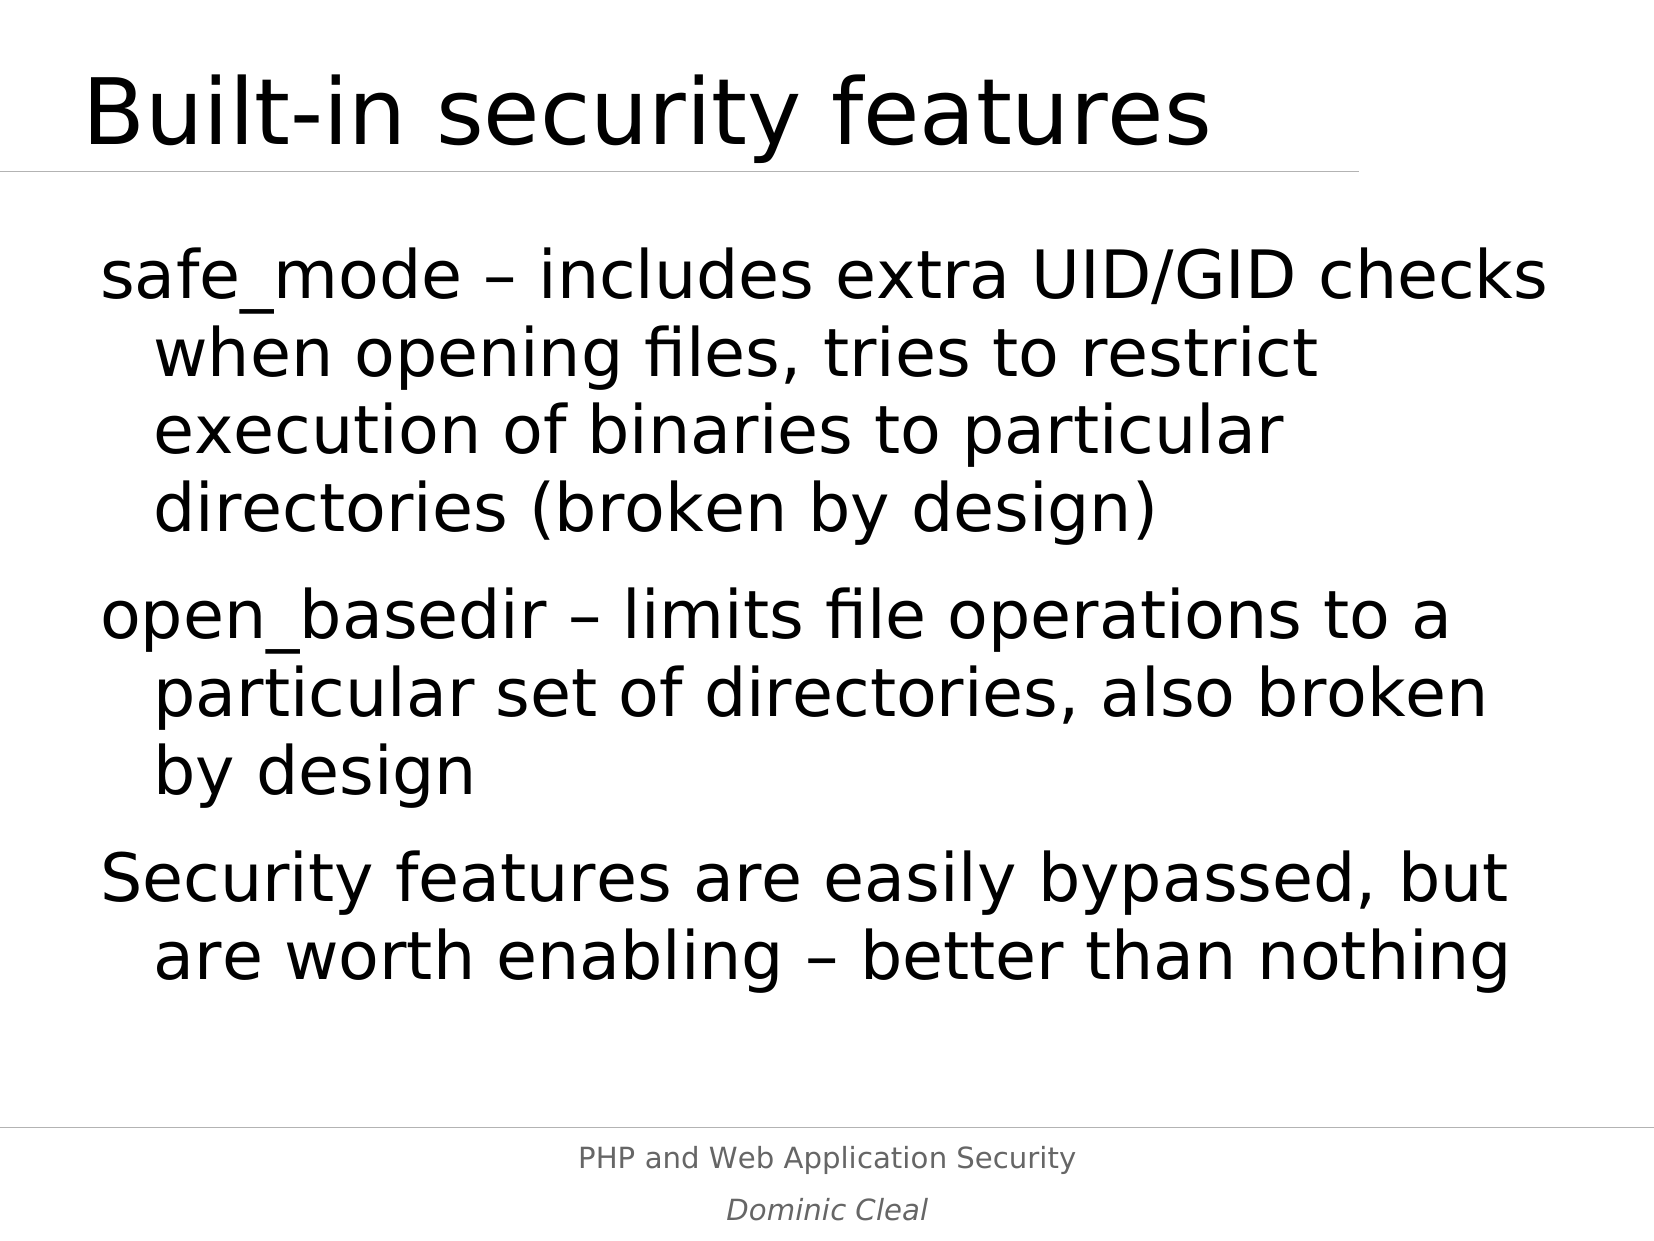

# Built-in security features
safe_mode – includes extra UID/GID checks when opening files, tries to restrict execution of binaries to particular directories (broken by design)
open_basedir – limits file operations to a particular set of directories, also broken by design
Security features are easily bypassed, but are worth enabling – better than nothing
PHP and Web Application Security